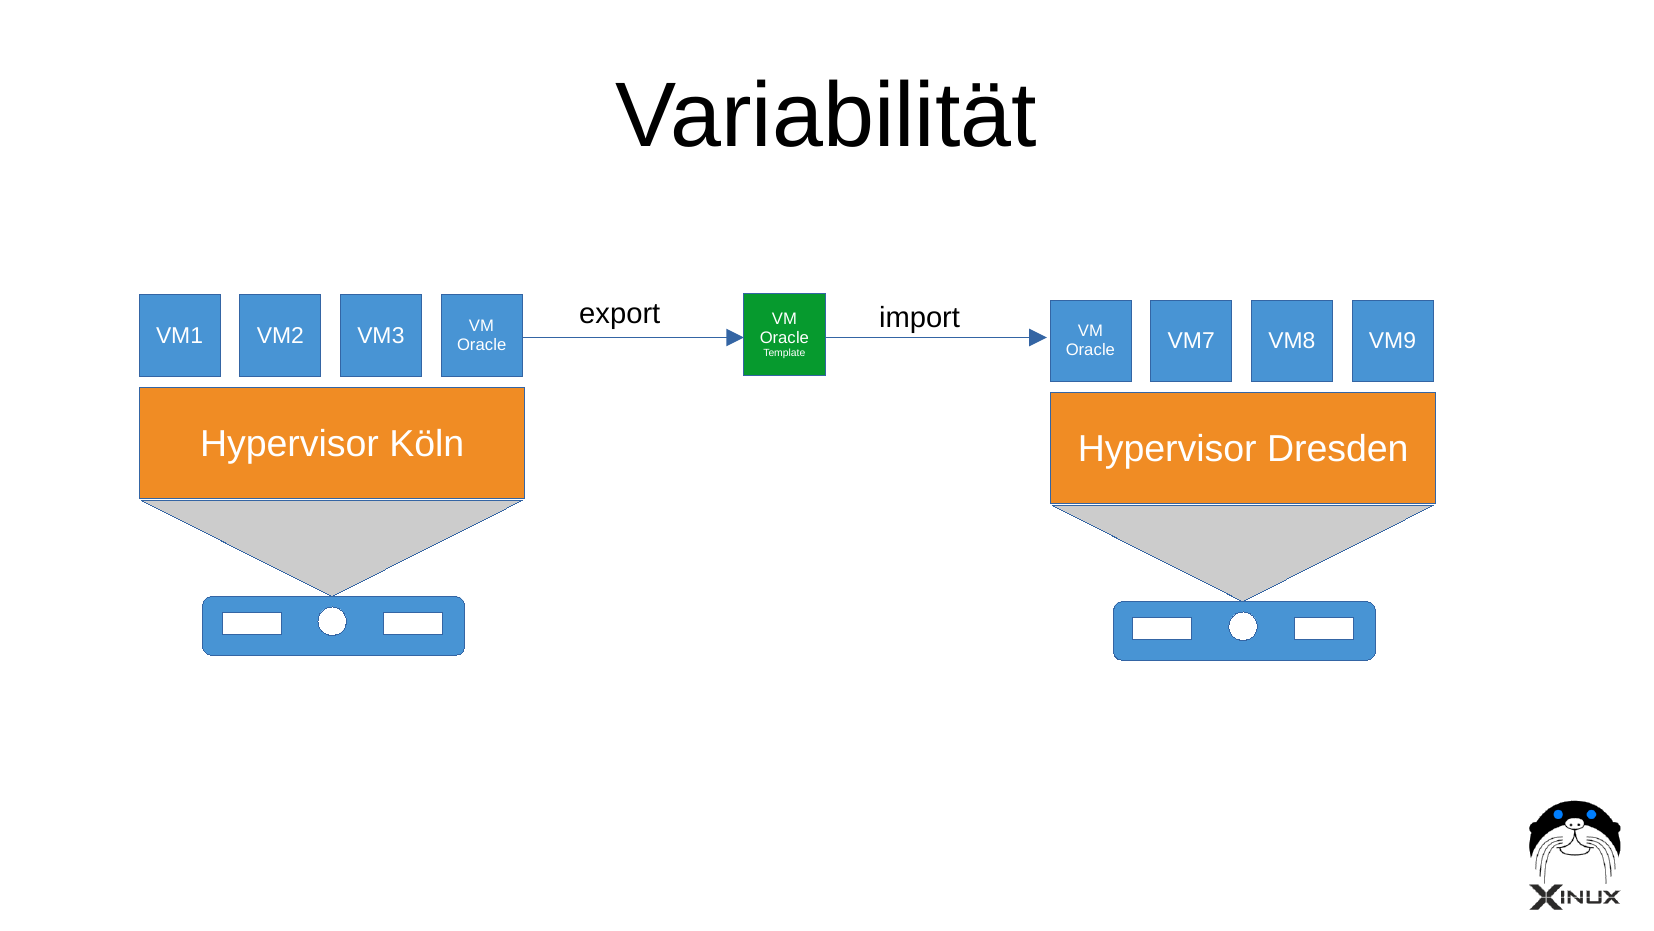

# Variabilität
export
VM
Oracle
Template
import
VM1
VM1
VM2
VM2
VM3
VM3
VM4
VM
Oracle
VM
Oracle
VM1
VM7
VM2
VM8
VM3
VM9
Hypervisor Köln
Hypervisor Dresden